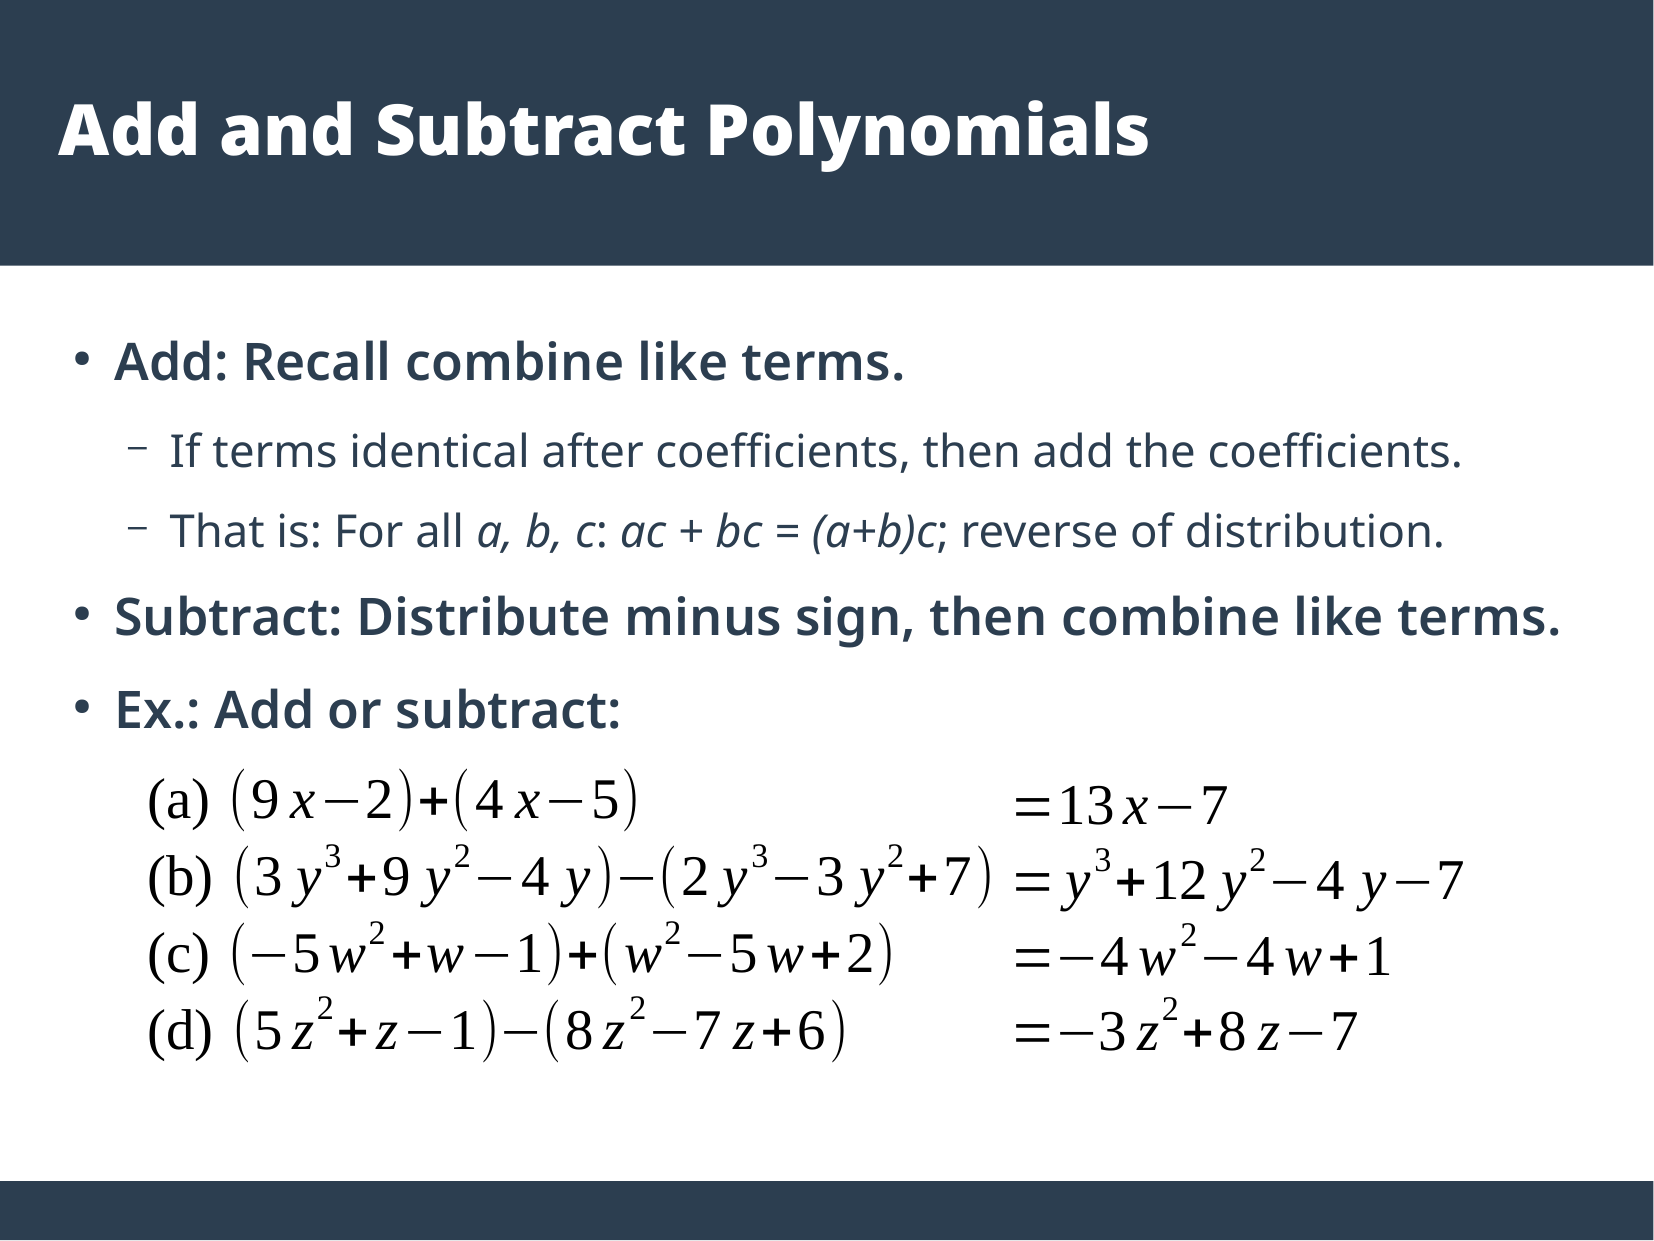

# Add and Subtract Polynomials
Add: Recall combine like terms.
If terms identical after coefficients, then add the coefficients.
That is: For all a, b, c: ac + bc = (a+b)c; reverse of distribution.
Subtract: Distribute minus sign, then combine like terms.
Ex.: Add or subtract: